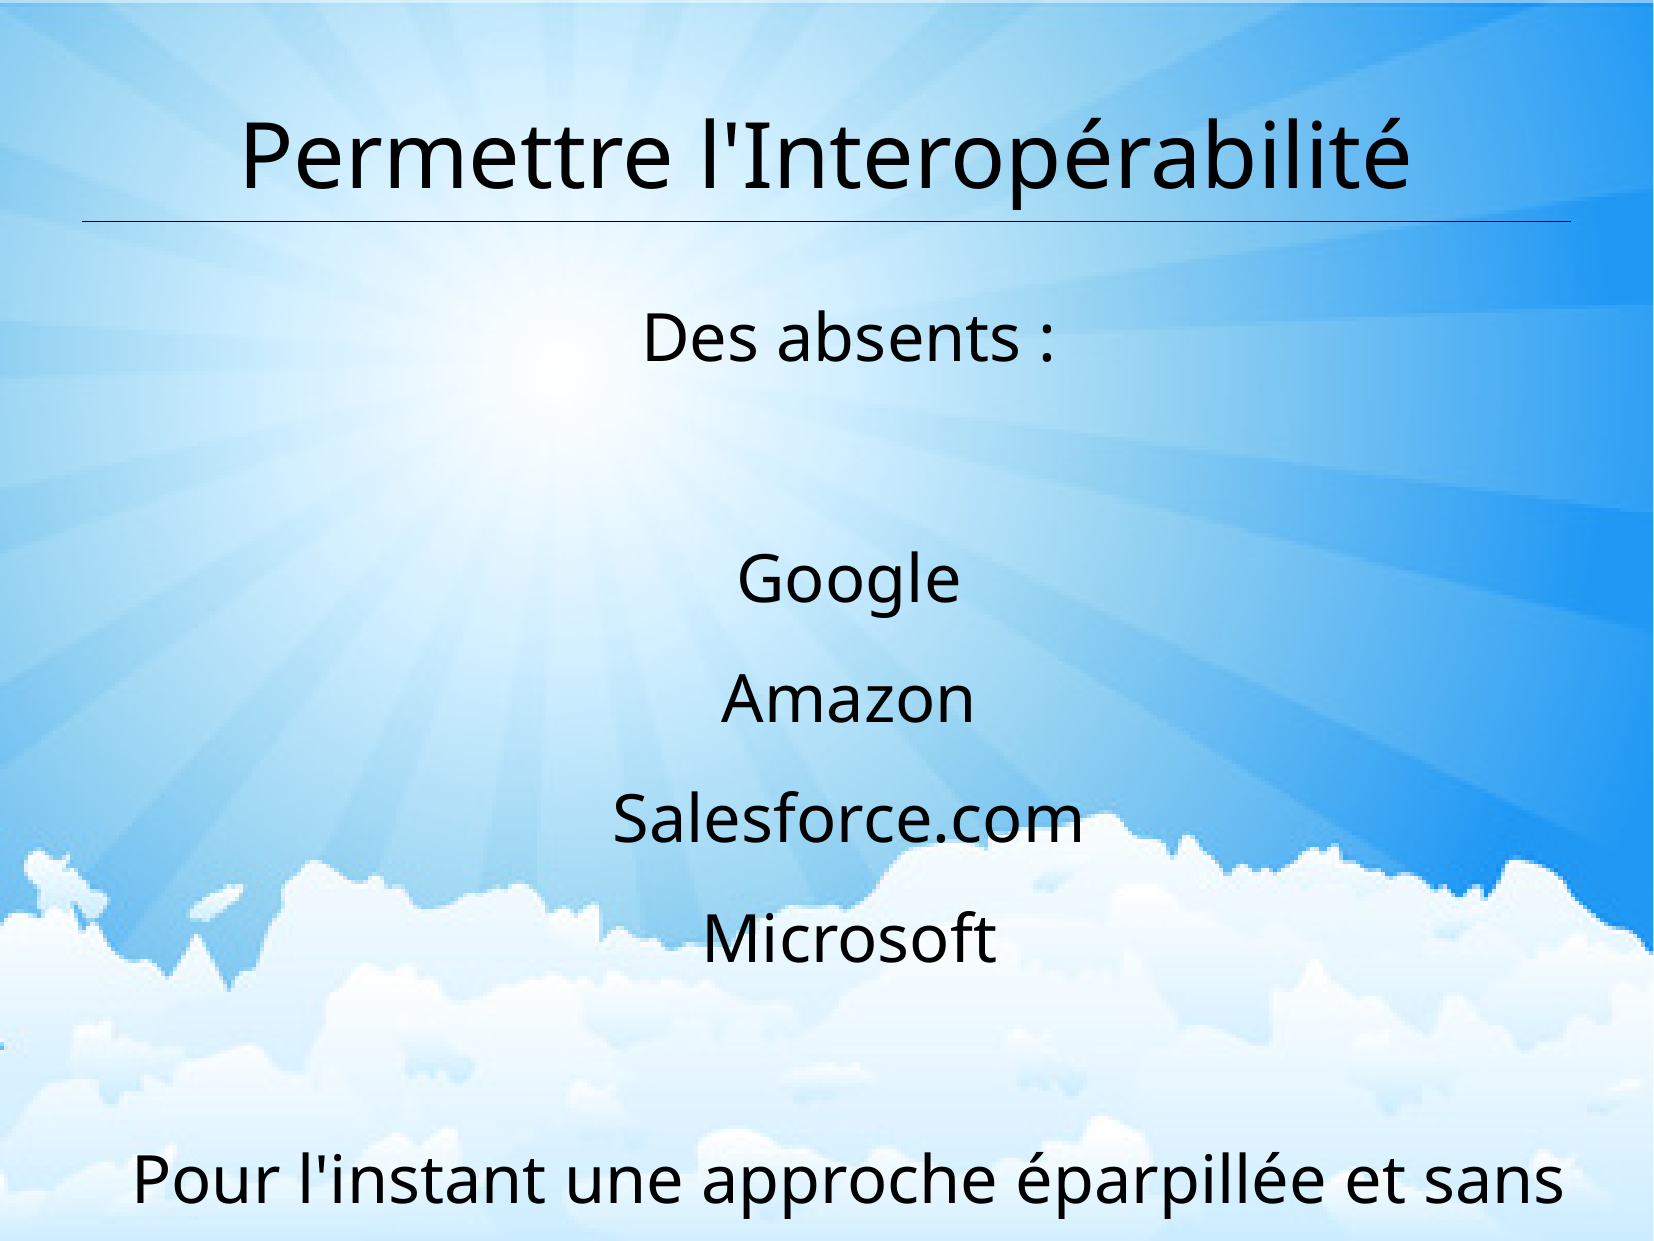

# Permettre l'Interopérabilité
Des absents :
Google
Amazon
Salesforce.com
Microsoft
Pour l'instant une approche éparpillée et sans consensus réel